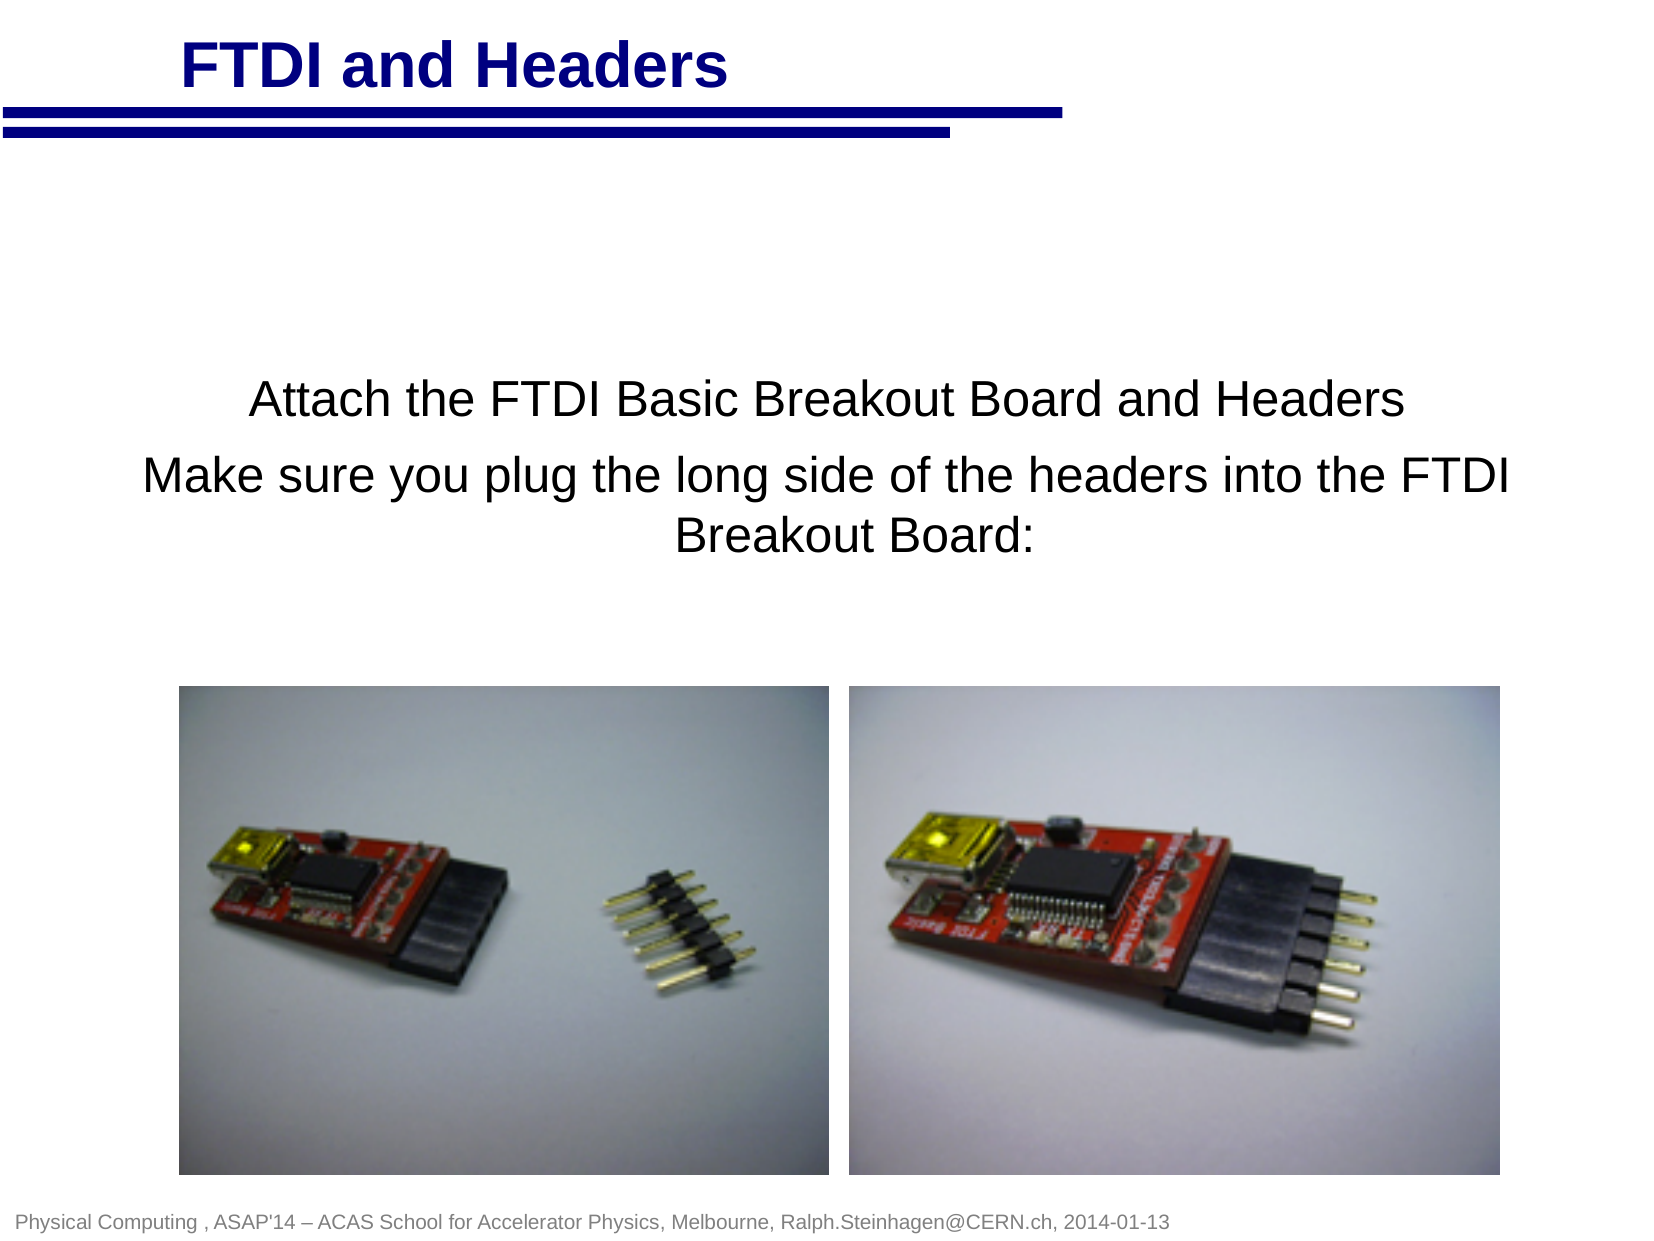

# FTDI and Headers
Attach the FTDI Basic Breakout Board and Headers
Make sure you plug the long side of the headers into the FTDI Breakout Board: